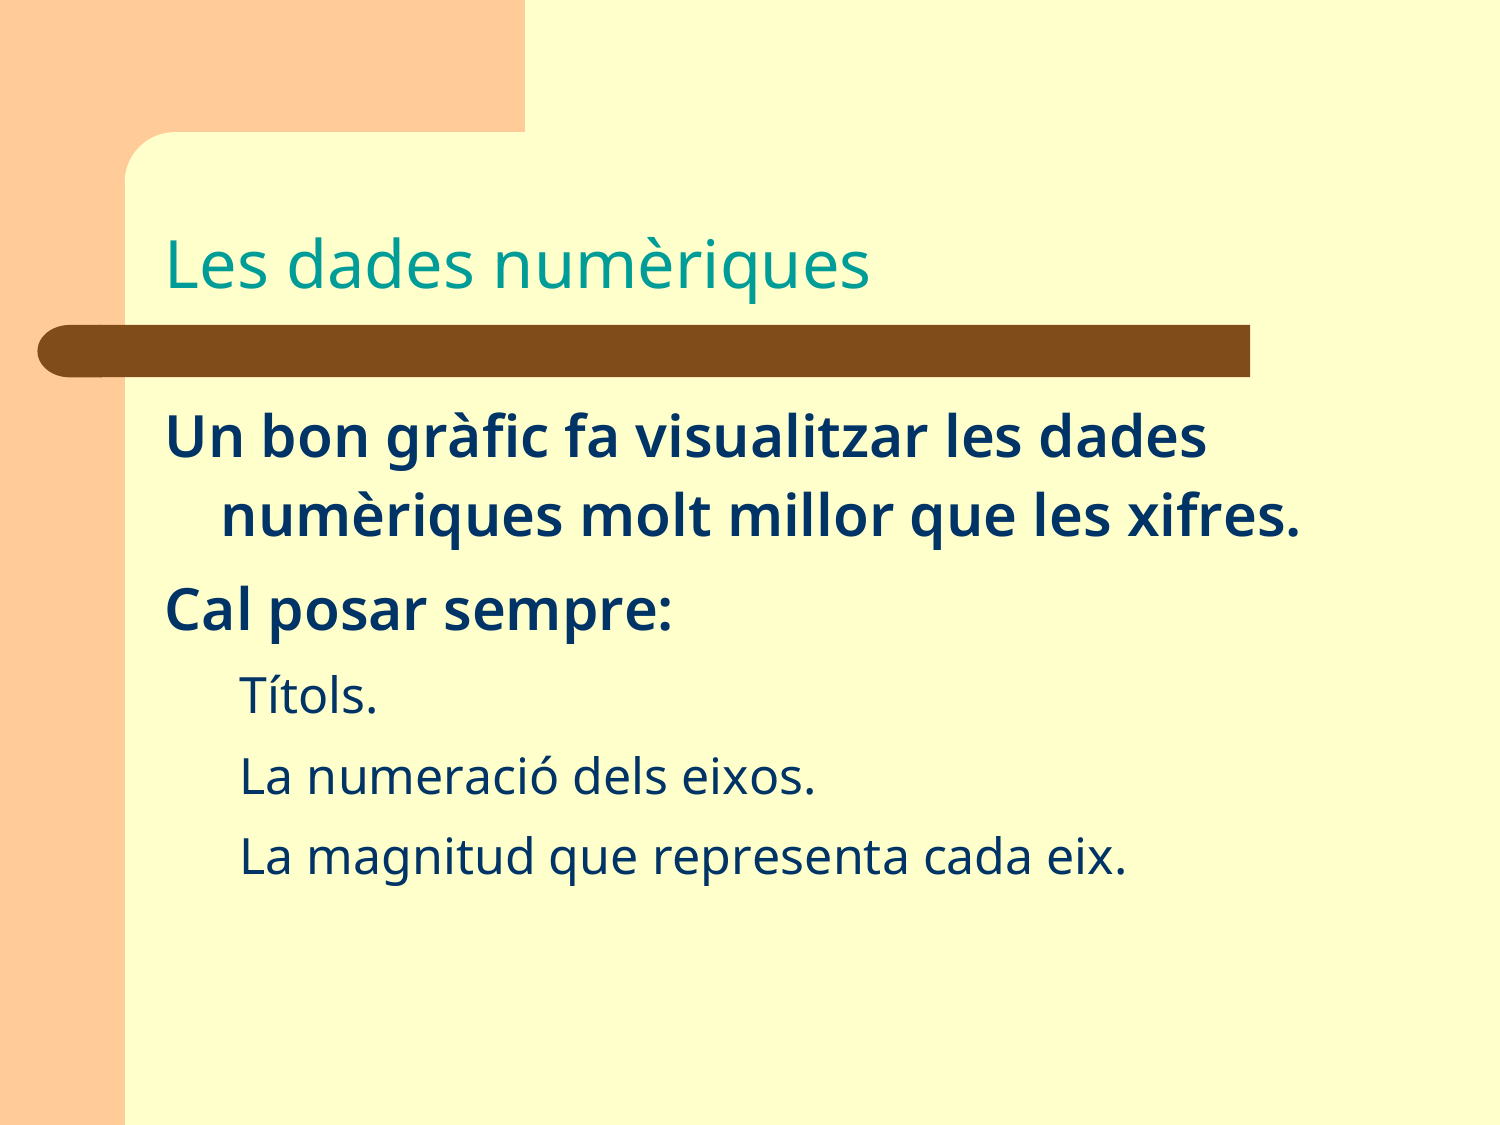

# Les dades numèriques
Un bon gràfic fa visualitzar les dades numèriques molt millor que les xifres.
Cal posar sempre:
Títols.
La numeració dels eixos.
La magnitud que representa cada eix.